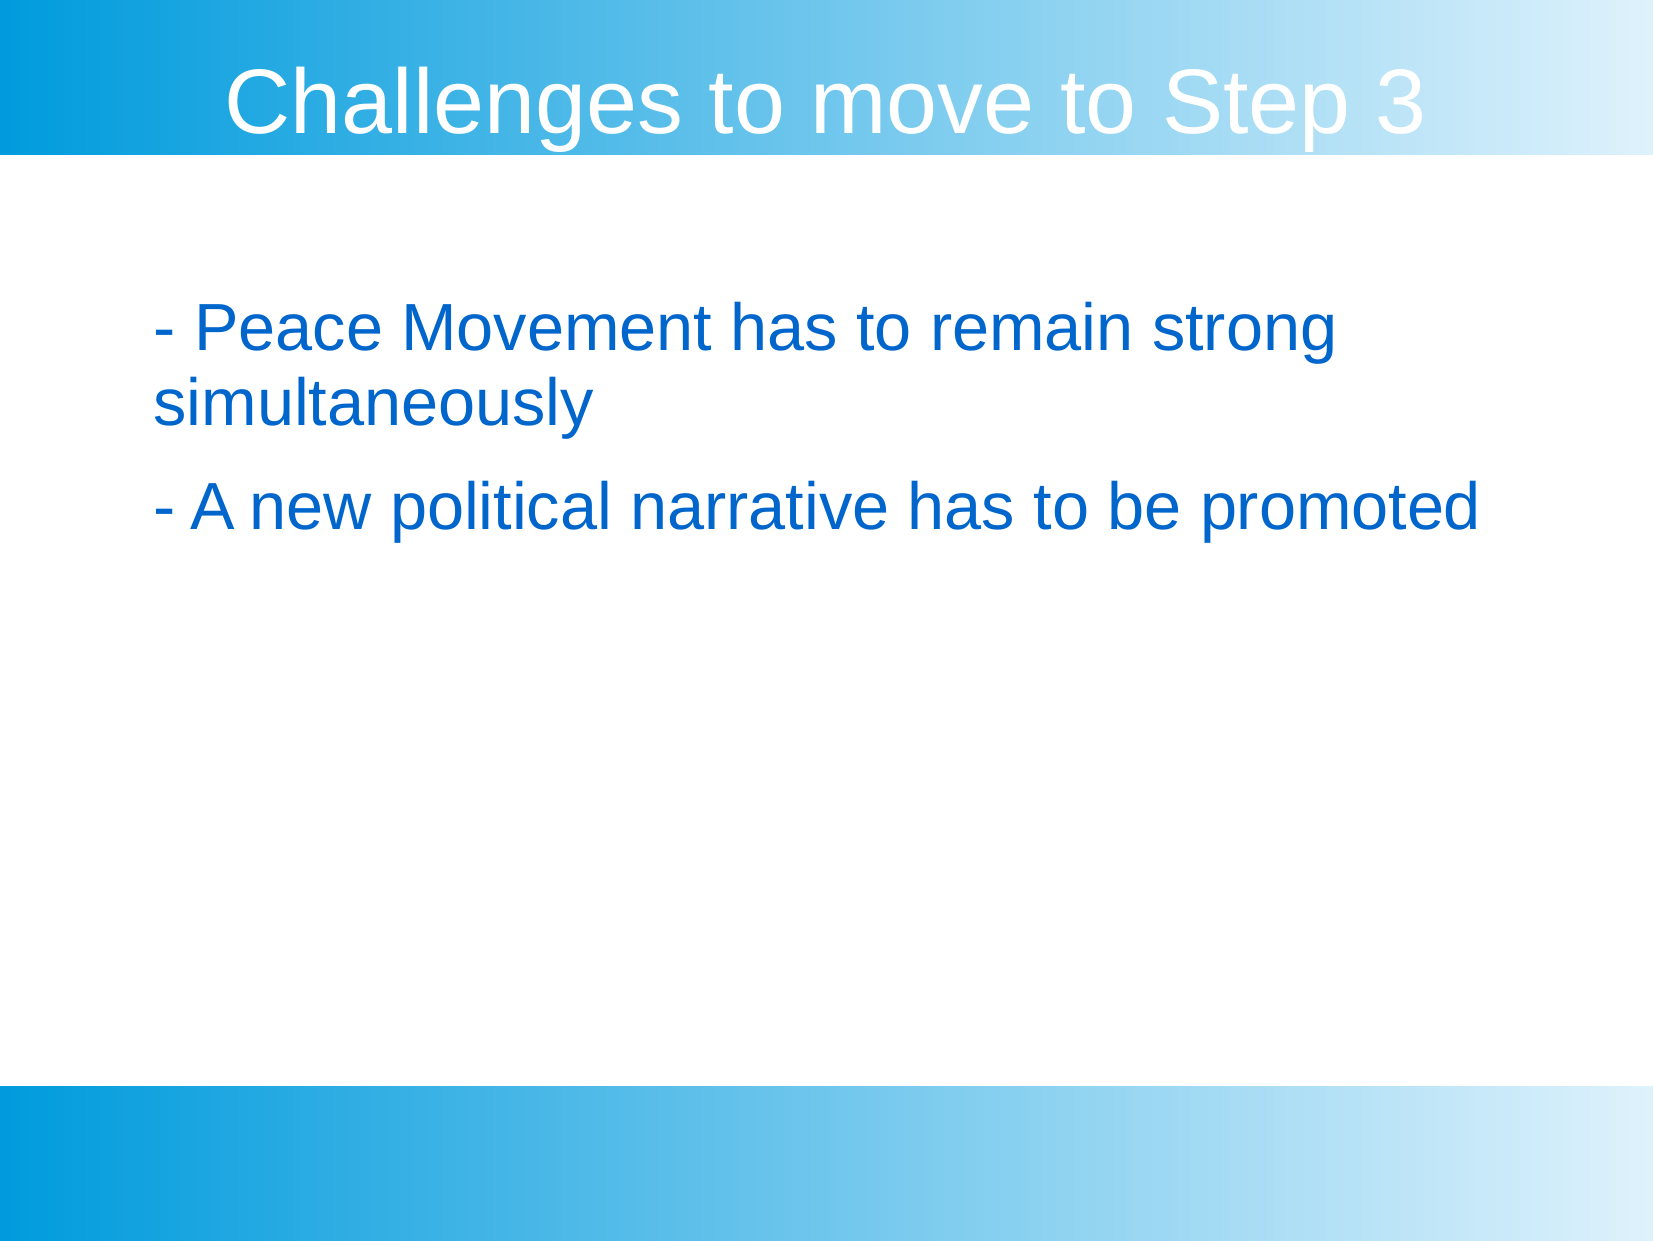

# Challenges to move to Step 3
- Peace Movement has to remain strong simultaneously
- A new political narrative has to be promoted